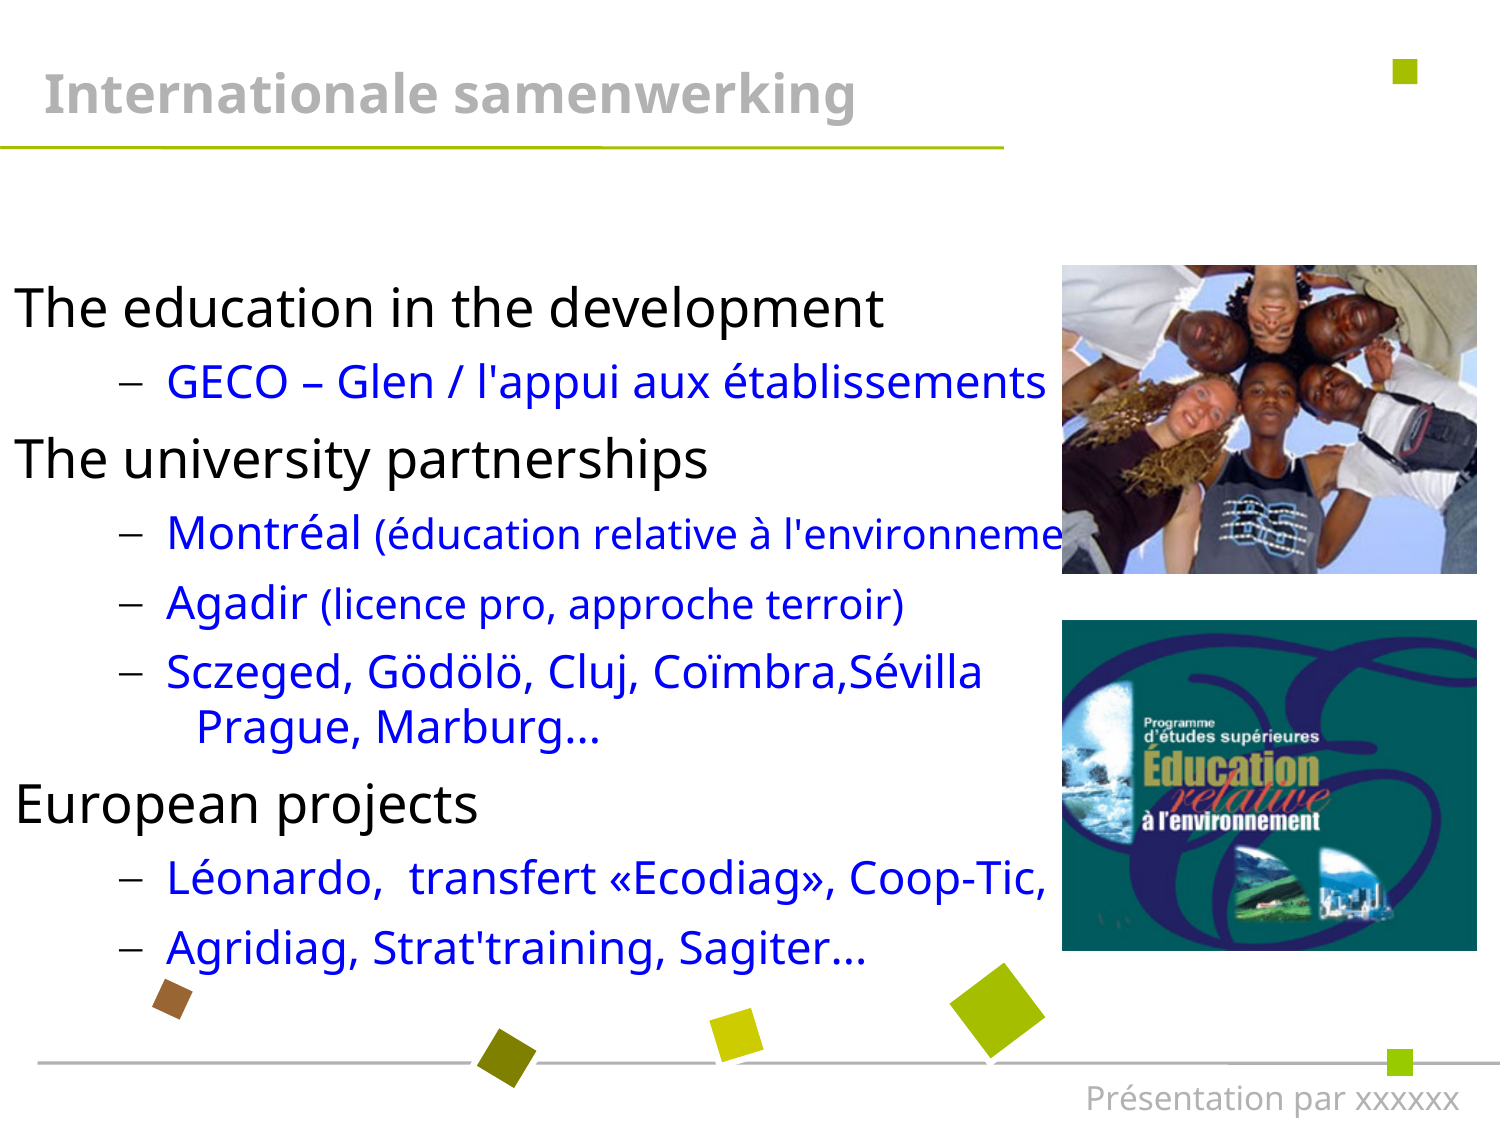

Internationale samenwerking
# The education in the development
GECO – Glen / l'appui aux établissements
The university partnerships
Montréal (éducation relative à l'environnement)
Agadir (licence pro, approche terroir)
Sczeged, Gödölö, Cluj, Coïmbra,Sévilla
Prague, Marburg...
European projects
Léonardo, transfert «Ecodiag», Coop-Tic,
Agridiag, Strat'training, Sagiter...
Présentation par xxxxxx